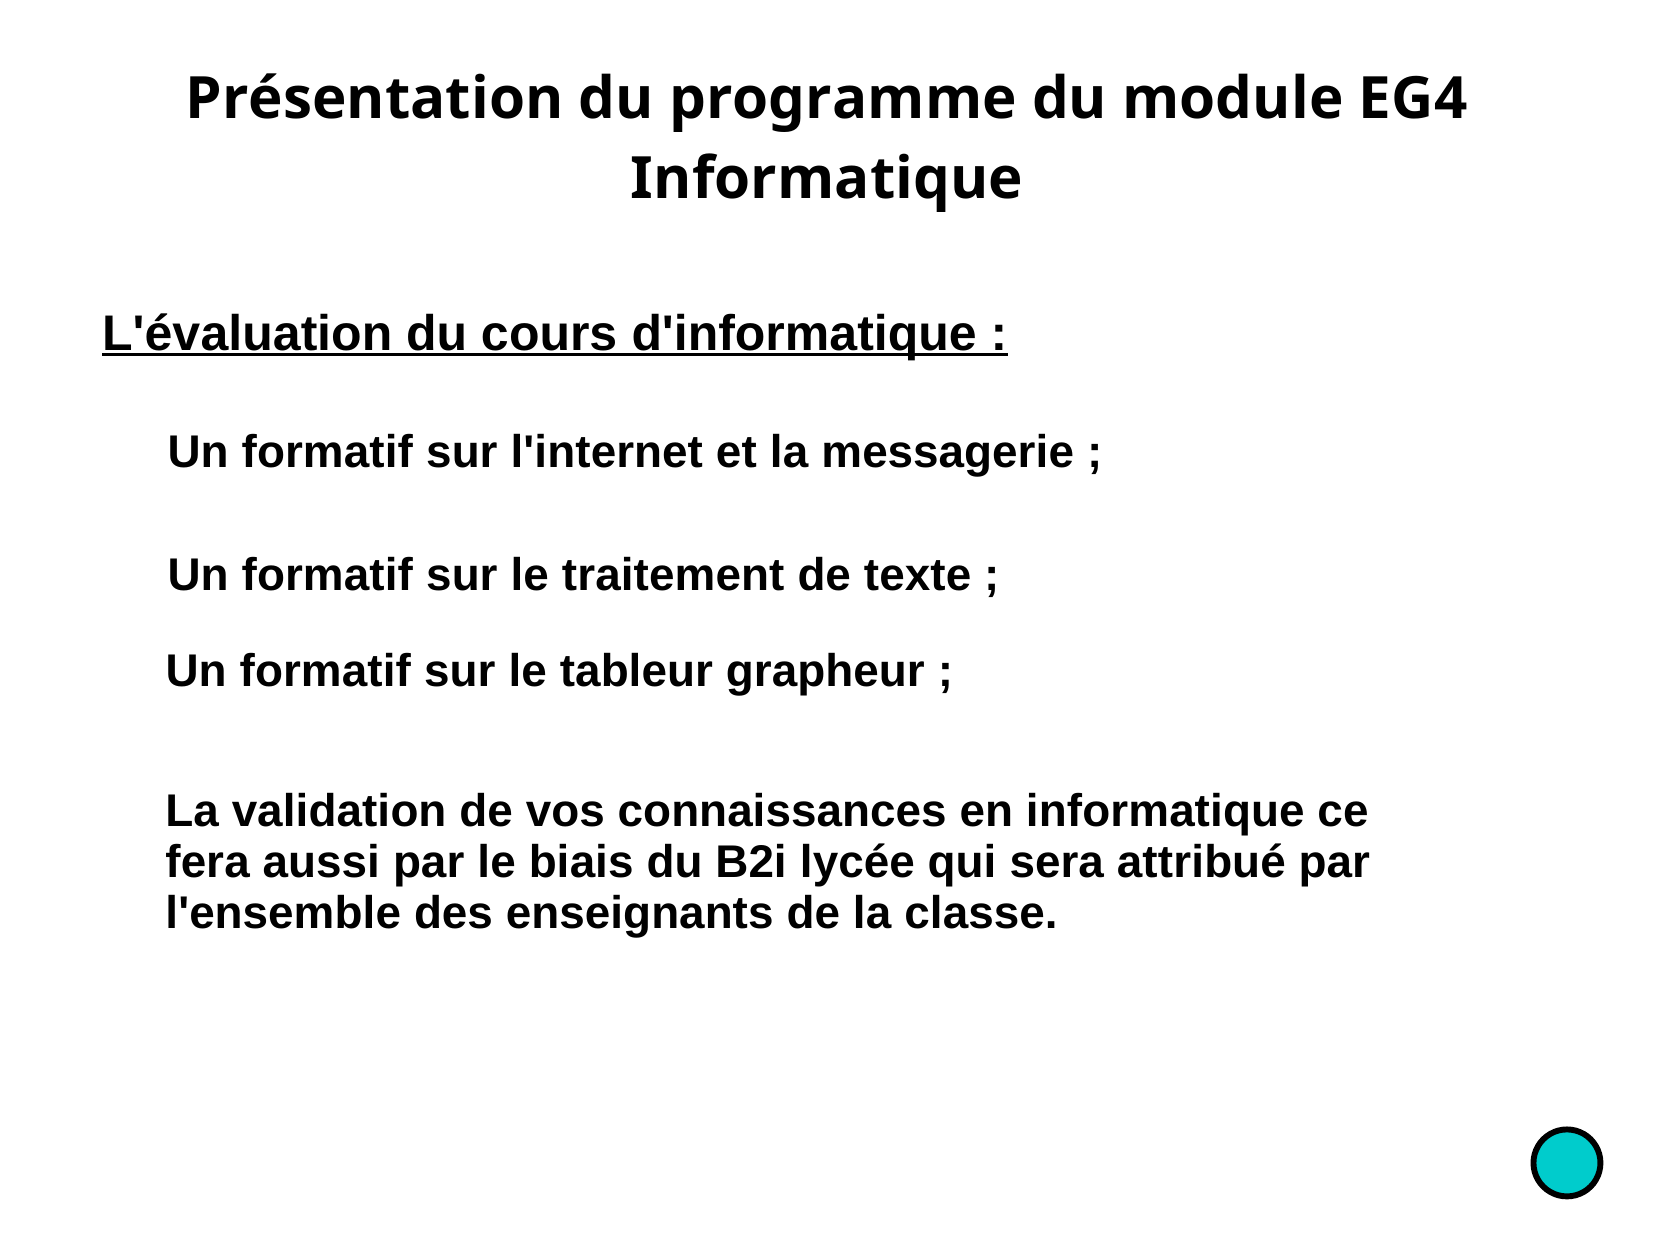

Présentation du programme du module EG4
Informatique
L'évaluation du cours d'informatique :
Un formatif sur l'internet et la messagerie ;
Un formatif sur le traitement de texte ;
Un formatif sur le tableur grapheur ;
La validation de vos connaissances en informatique ce fera aussi par le biais du B2i lycée qui sera attribué par l'ensemble des enseignants de la classe.